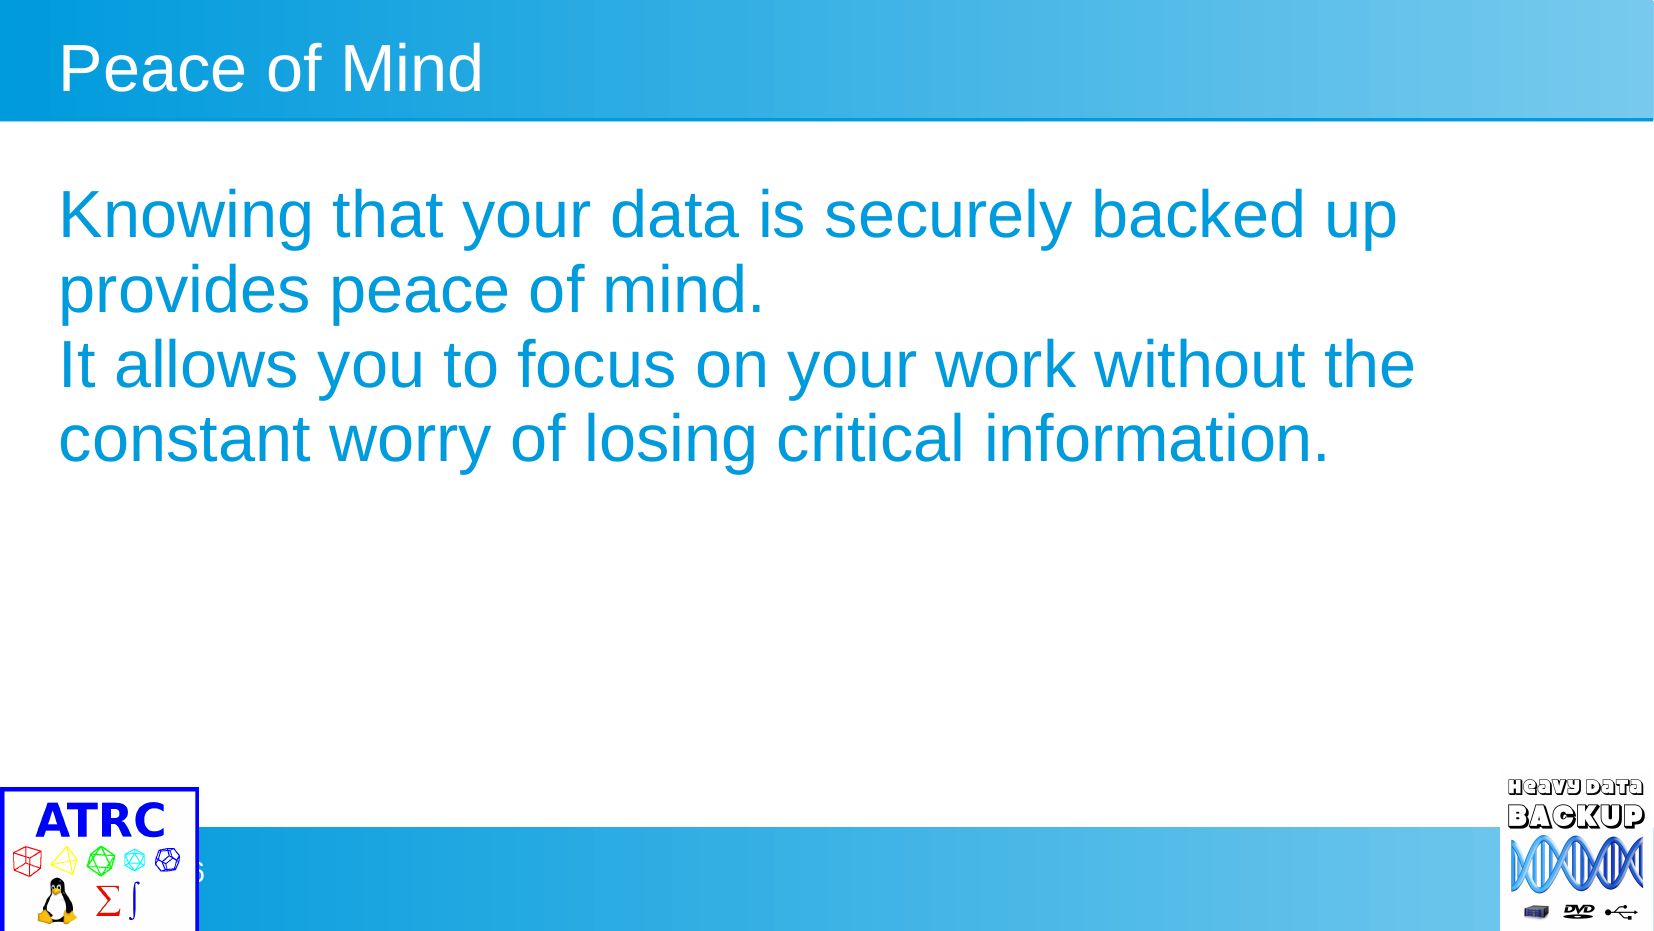

# Peace of Mind
Knowing that your data is securely backed up provides peace of mind.
It allows you to focus on your work without the constant worry of losing critical information.
18